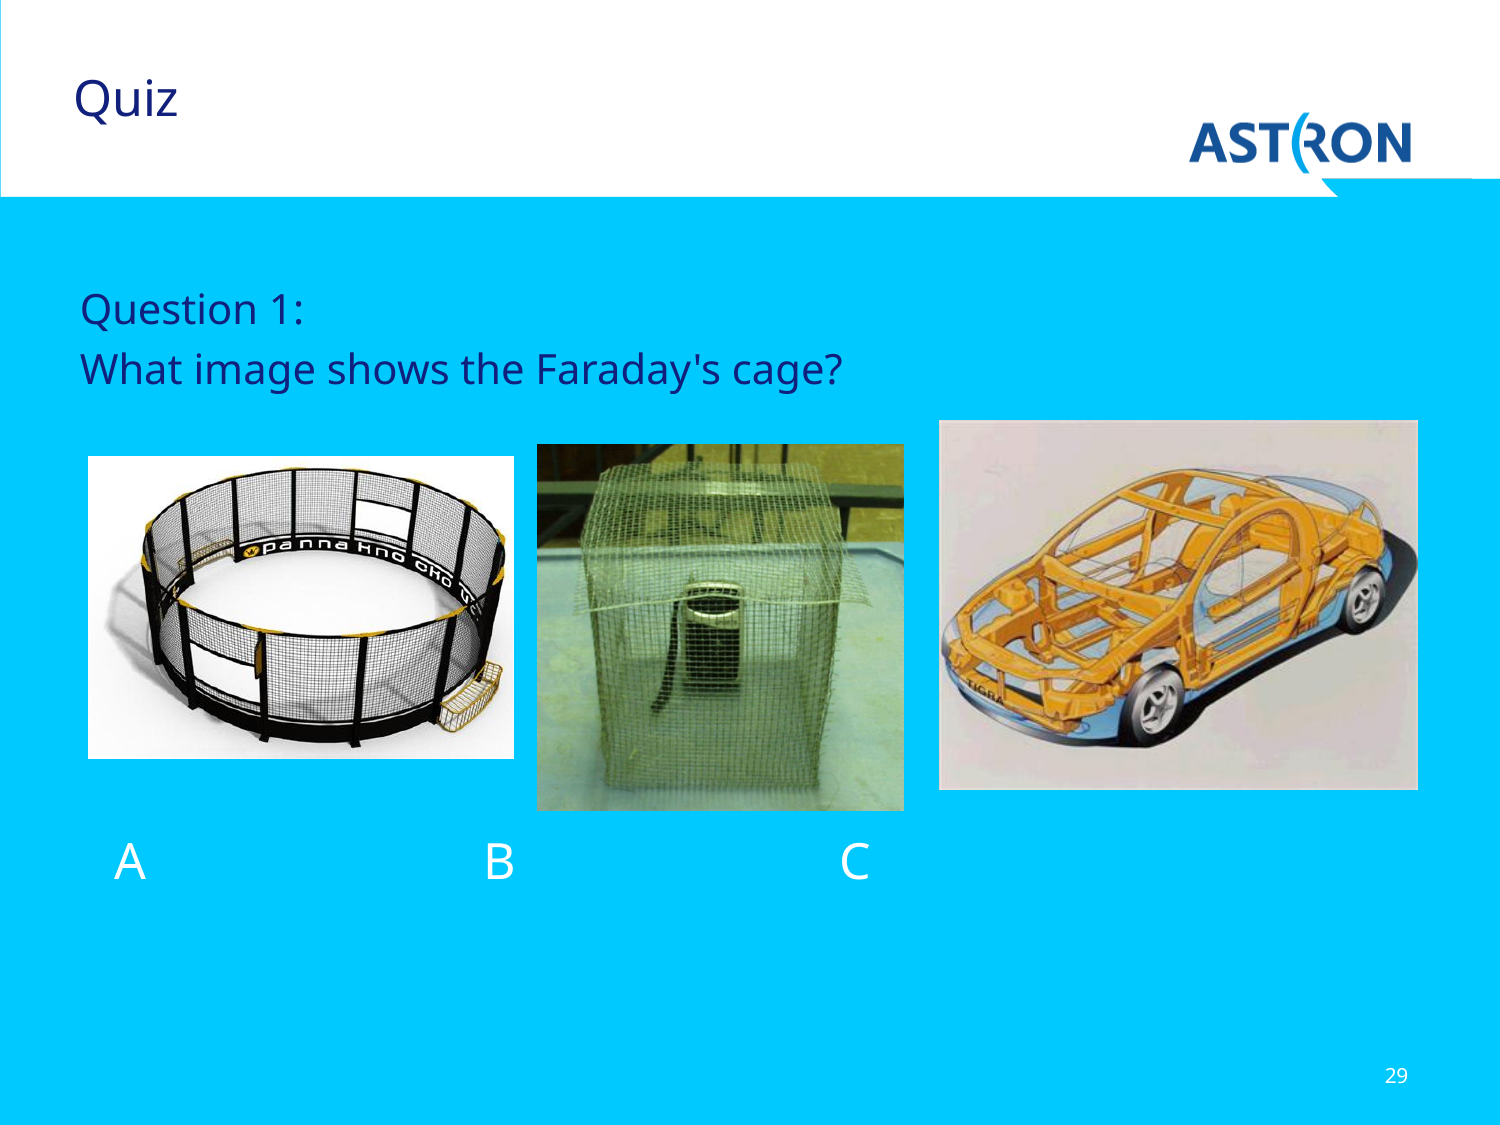

Quiz
Question 1:
What image shows the Faraday's cage?
A		 B		 C